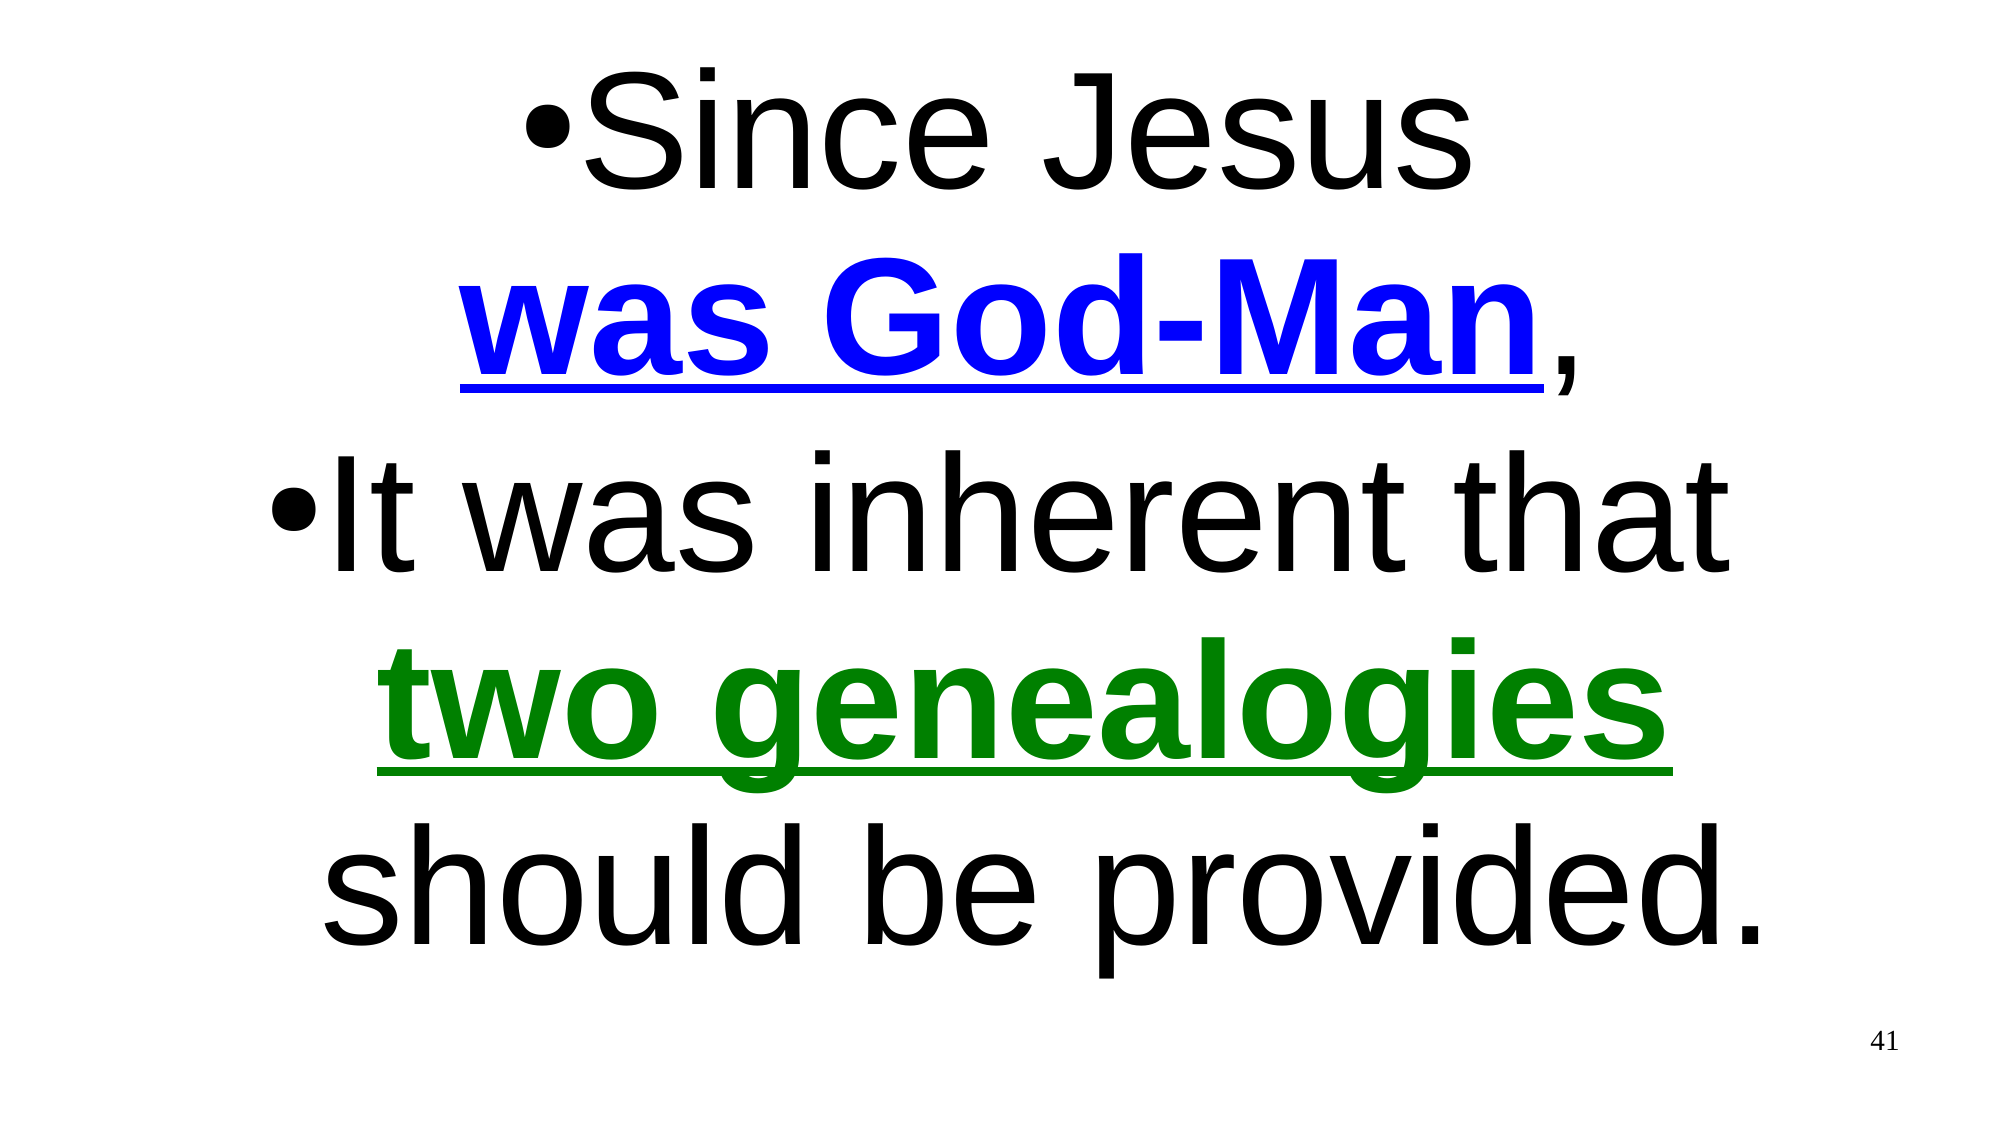

# Since Jesus was God-Man,
It was inherent that
two genealogies
should be provided.
41